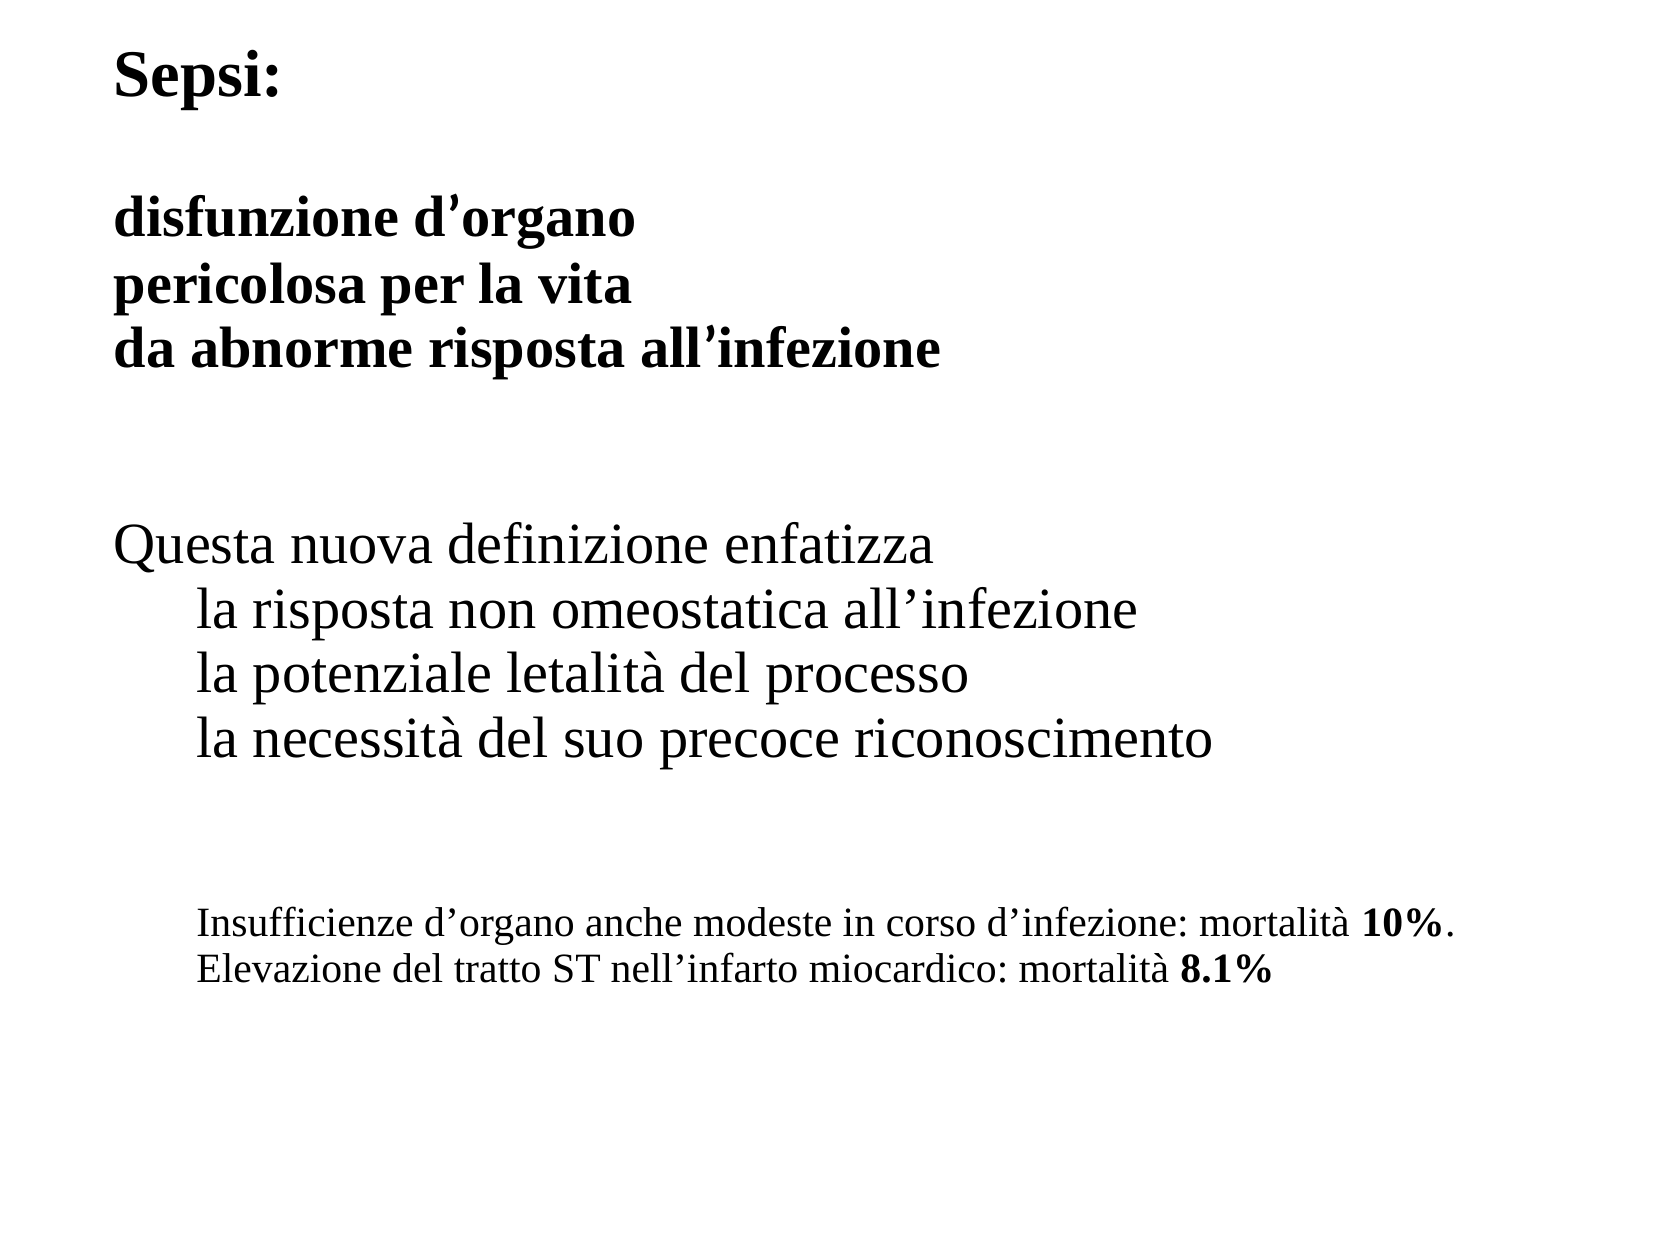

Sepsi:
disfunzione d’organo
pericolosa per la vita
da abnorme risposta all’infezione
Questa nuova definizione enfatizza
la risposta non omeostatica all’infezione
la potenziale letalità del processo
la necessità del suo precoce riconoscimento
Insufficienze d’organo anche modeste in corso d’infezione: mortalità 10%.
Elevazione del tratto ST nell’infarto miocardico: mortalità 8.1%